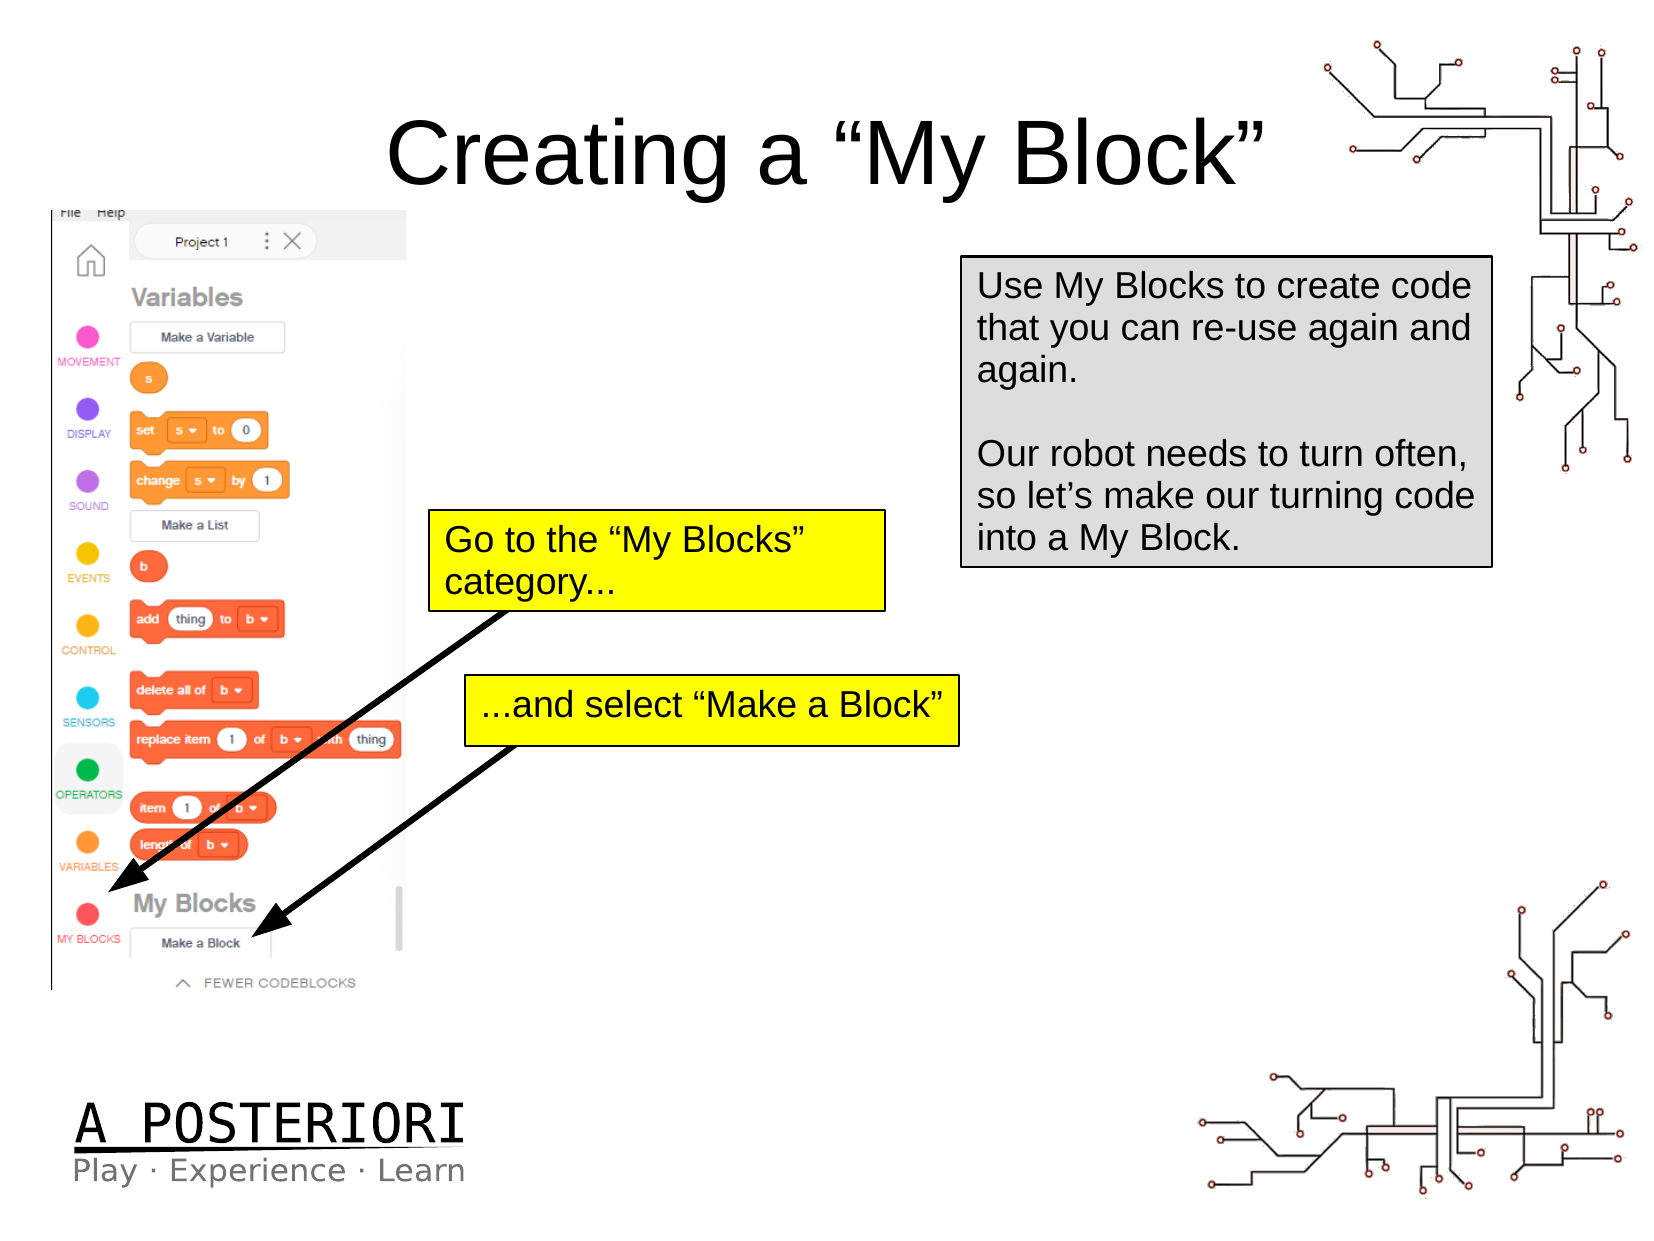

# Creating a “My Block”
Use My Blocks to create code
that you can re-use again and
again.
Our robot needs to turn often,
so let’s make our turning code
into a My Block.
Go to the “My Blocks”
category...
...and select “Make a Block”